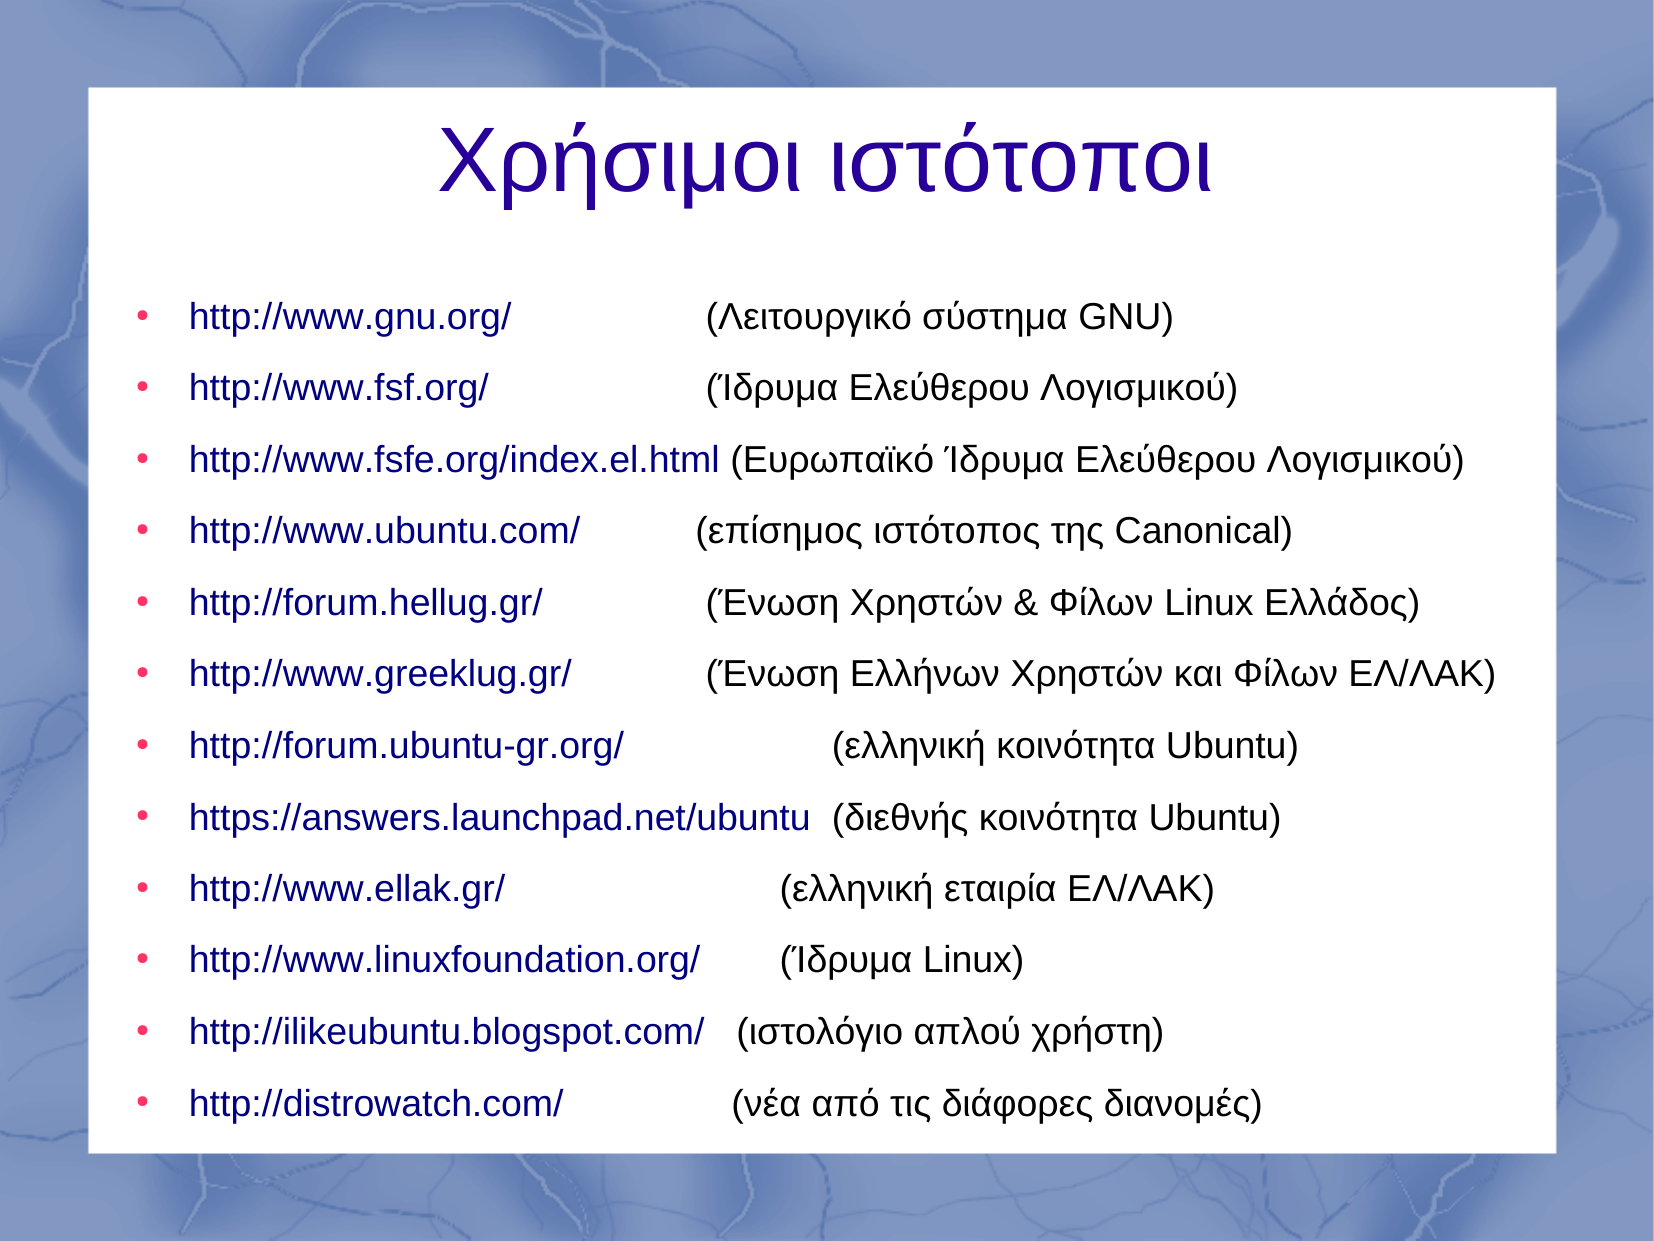

# Χρήσιμοι ιστότοποι
http://www.gnu.org/			(Λειτουργικό σύστημα GNU)
http://www.fsf.org/ 			(Ίδρυμα Ελεύθερου Λογισμικού)
http://www.fsfe.org/index.el.html (Ευρωπαϊκό Ίδρυμα Ελεύθερου Λογισμικού)
http://www.ubuntu.com/ (επίσημος ιστότοπος της Canonical)
http://forum.hellug.gr/ 			(Ένωση Χρηστών & Φίλων Linux Ελλάδος)
http://www.greeklug.gr/ 		(Ένωση Ελλήνων Χρηστών και Φίλων ΕΛ/ΛΑΚ)
http://forum.ubuntu-gr.org/			 (ελληνική κοινότητα Ubuntu)
https://answers.launchpad.net/ubuntu (διεθνής κοινότητα Ubuntu)
http://www.ellak.gr/				(ελληνική εταιρία ΕΛ/ΛΑΚ)
http://www.linuxfoundation.org/		(Ίδρυμα Linux)
http://ilikeubuntu.blogspot.com/ (ιστολόγιο απλού χρήστη)
http://distrowatch.com/ (νέα από τις διάφορες διανομές)